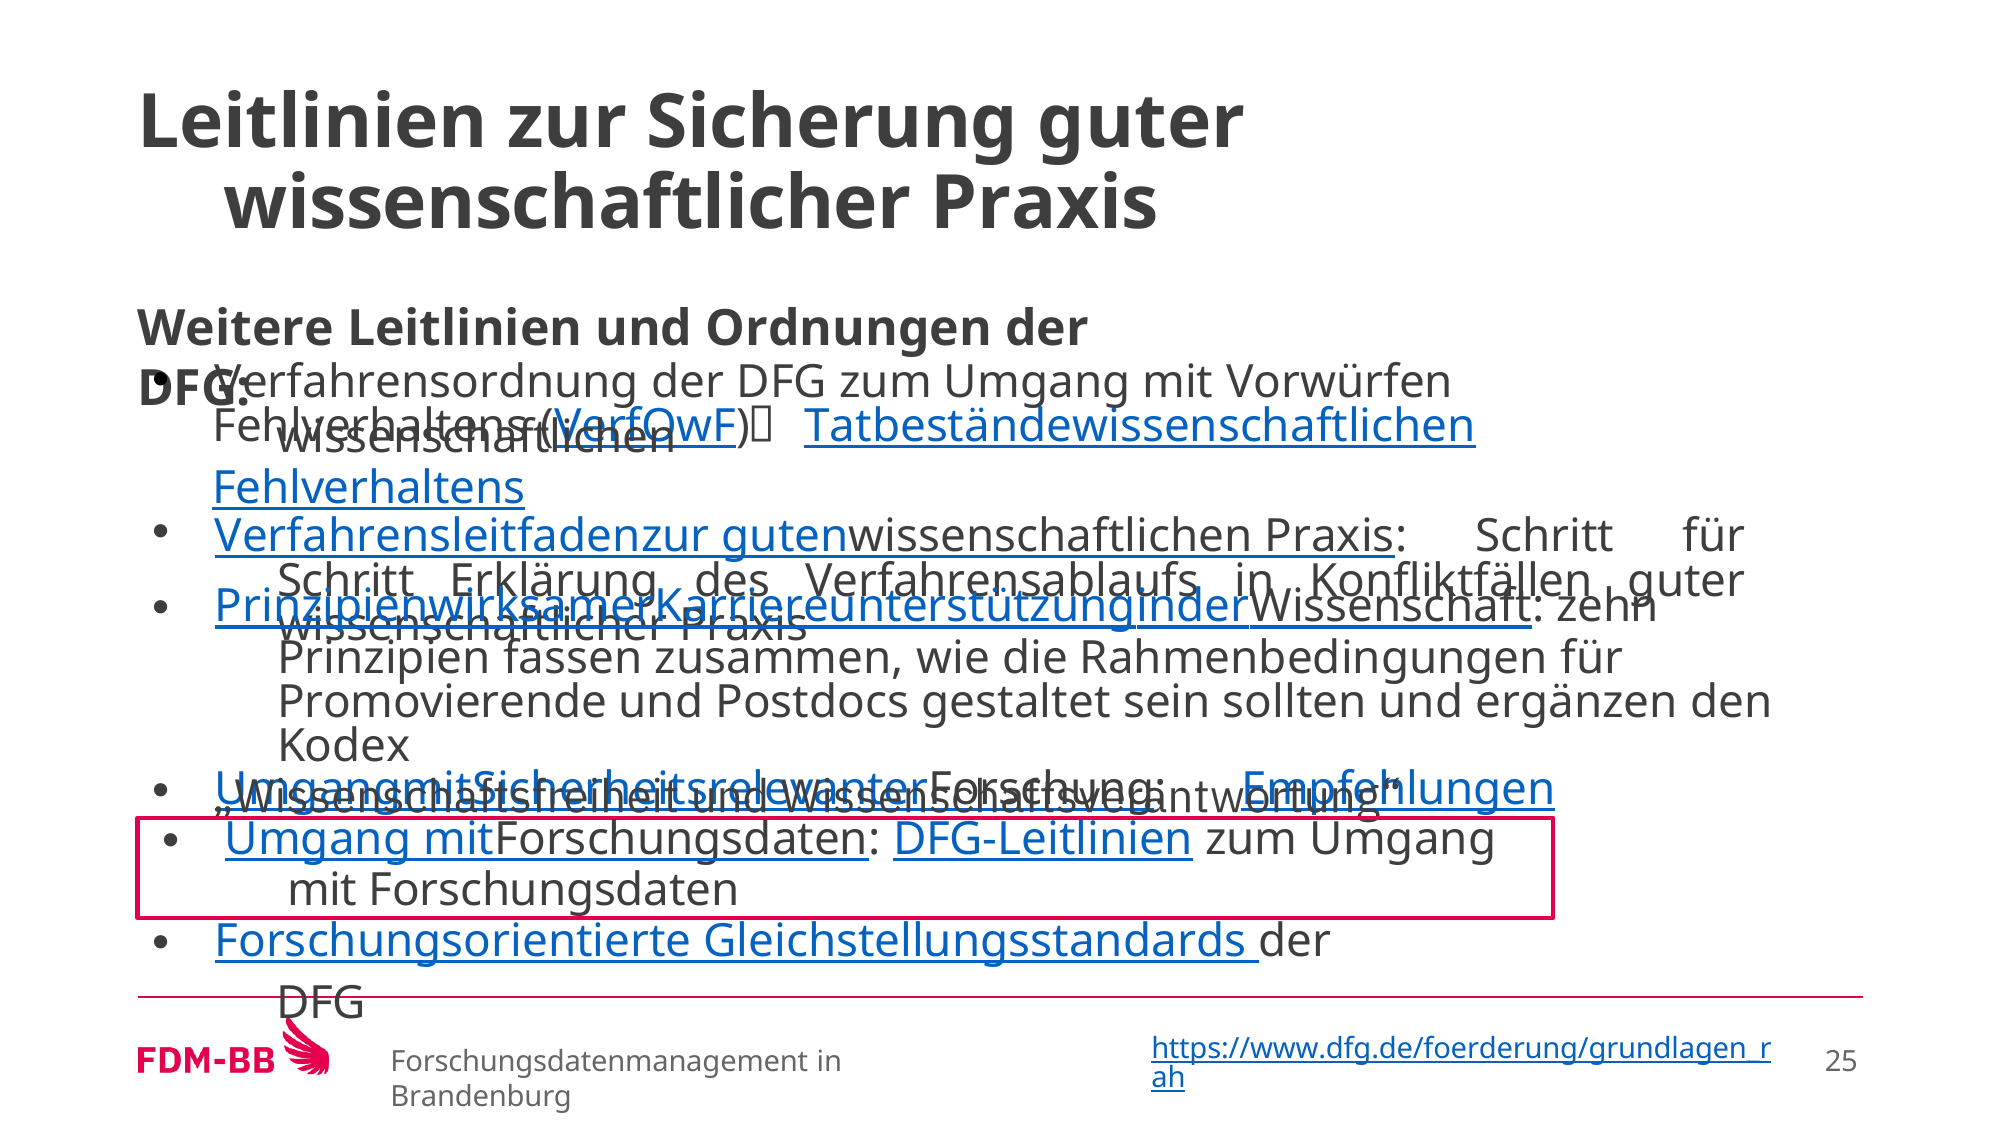

# Leitlinien zur Sicherung guter wissenschaftlicher Praxis
Weitere Leitlinien und Ordnungen der DFG:
Verfahrensordnung der DFG zum Umgang mit Vorwürfen wissenschaftlichen
Verfahrensleitfadenzur gutenwissenschaftlichen Praxis: Schritt für Schritt Erklärung des Verfahrensablaufs in Konfliktfällen guter wissenschaftlicher Praxis
Fehlverhaltens (VerfOwF)	TatbeständewissenschaftlichenFehlverhaltens
PrinzipienwirksamerKarriereunterstützunginderWissenschaft: zehn Prinzipien fassen zusammen, wie die Rahmenbedingungen für Promovierende und Postdocs gestaltet sein sollten und ergänzen den Kodex
UmgangmitSicherheitsrelevanterForschung:	Empfehlungen
Umgang mitForschungsdaten: DFG-Leitlinien zum Umgang mit Forschungsdaten
Forschungsorientierte Gleichstellungsstandards der DFG
https://www.dfg.de/foerderung/grundlagen_rahmenbedingungen/gwp/fehlverhalten/index.html
Forschungsdatenmanagement in Brandenburg
25